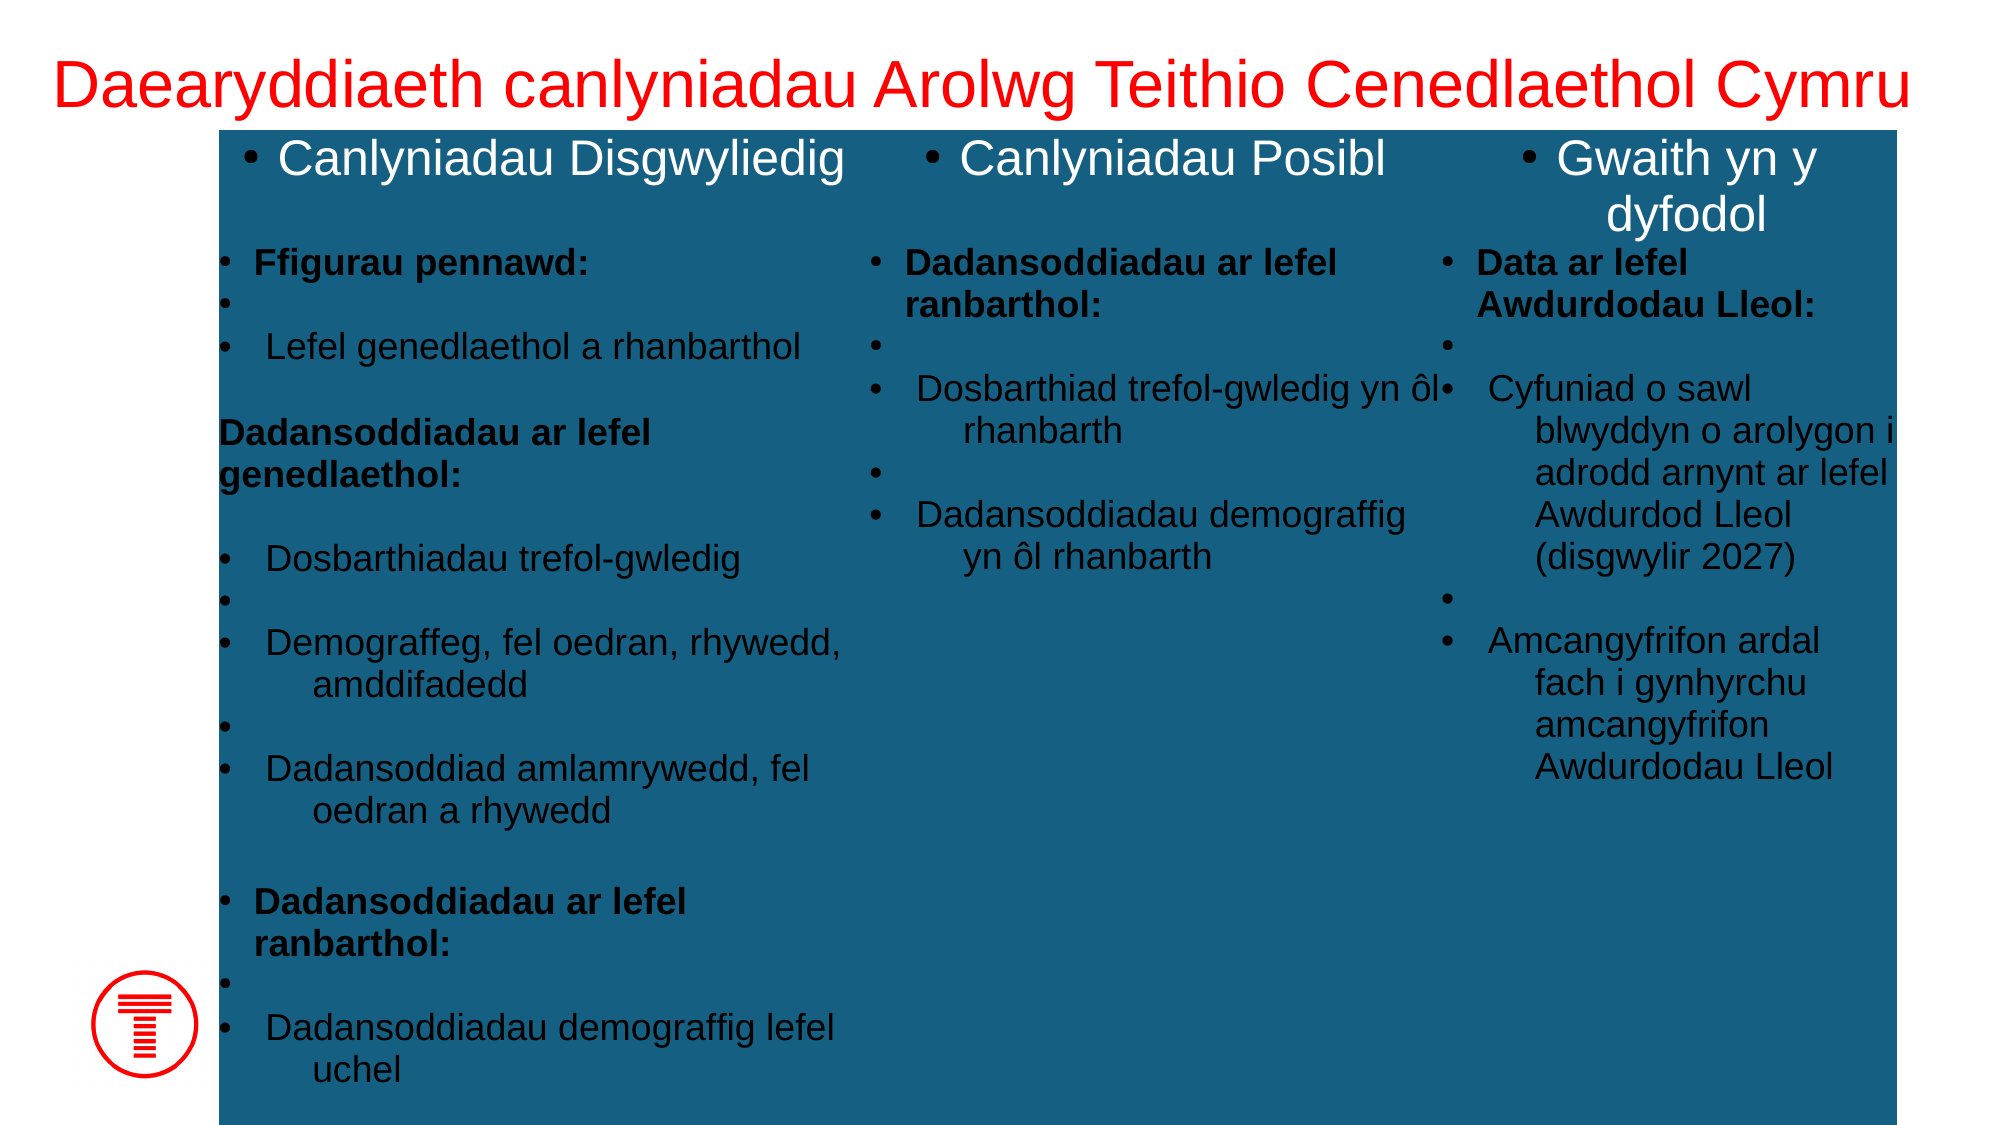

# Daearyddiaeth canlyniadau Arolwg Teithio Cenedlaethol Cymru
| Canlyniadau Disgwyliedig | Canlyniadau Posibl | Gwaith yn y dyfodol |
| --- | --- | --- |
| Ffigurau pennawd: Lefel genedlaethol a rhanbarthol | Dadansoddiadau ar lefel ranbarthol: Dosbarthiad trefol-gwledig yn ôl rhanbarth Dadansoddiadau demograffig yn ôl rhanbarth | Data ar lefel Awdurdodau Lleol: Cyfuniad o sawl blwyddyn o arolygon i adrodd arnynt ar lefel Awdurdod Lleol (disgwylir 2027) Amcangyfrifon ardal fach i gynhyrchu amcangyfrifon Awdurdodau Lleol |
| Dadansoddiadau ar lefel genedlaethol: Dosbarthiadau trefol-gwledig Demograffeg, fel oedran, rhywedd, amddifadedd Dadansoddiad amlamrywedd, fel oedran a rhywedd | | |
| Dadansoddiadau ar lefel ranbarthol: Dadansoddiadau demograffig lefel uchel | | |